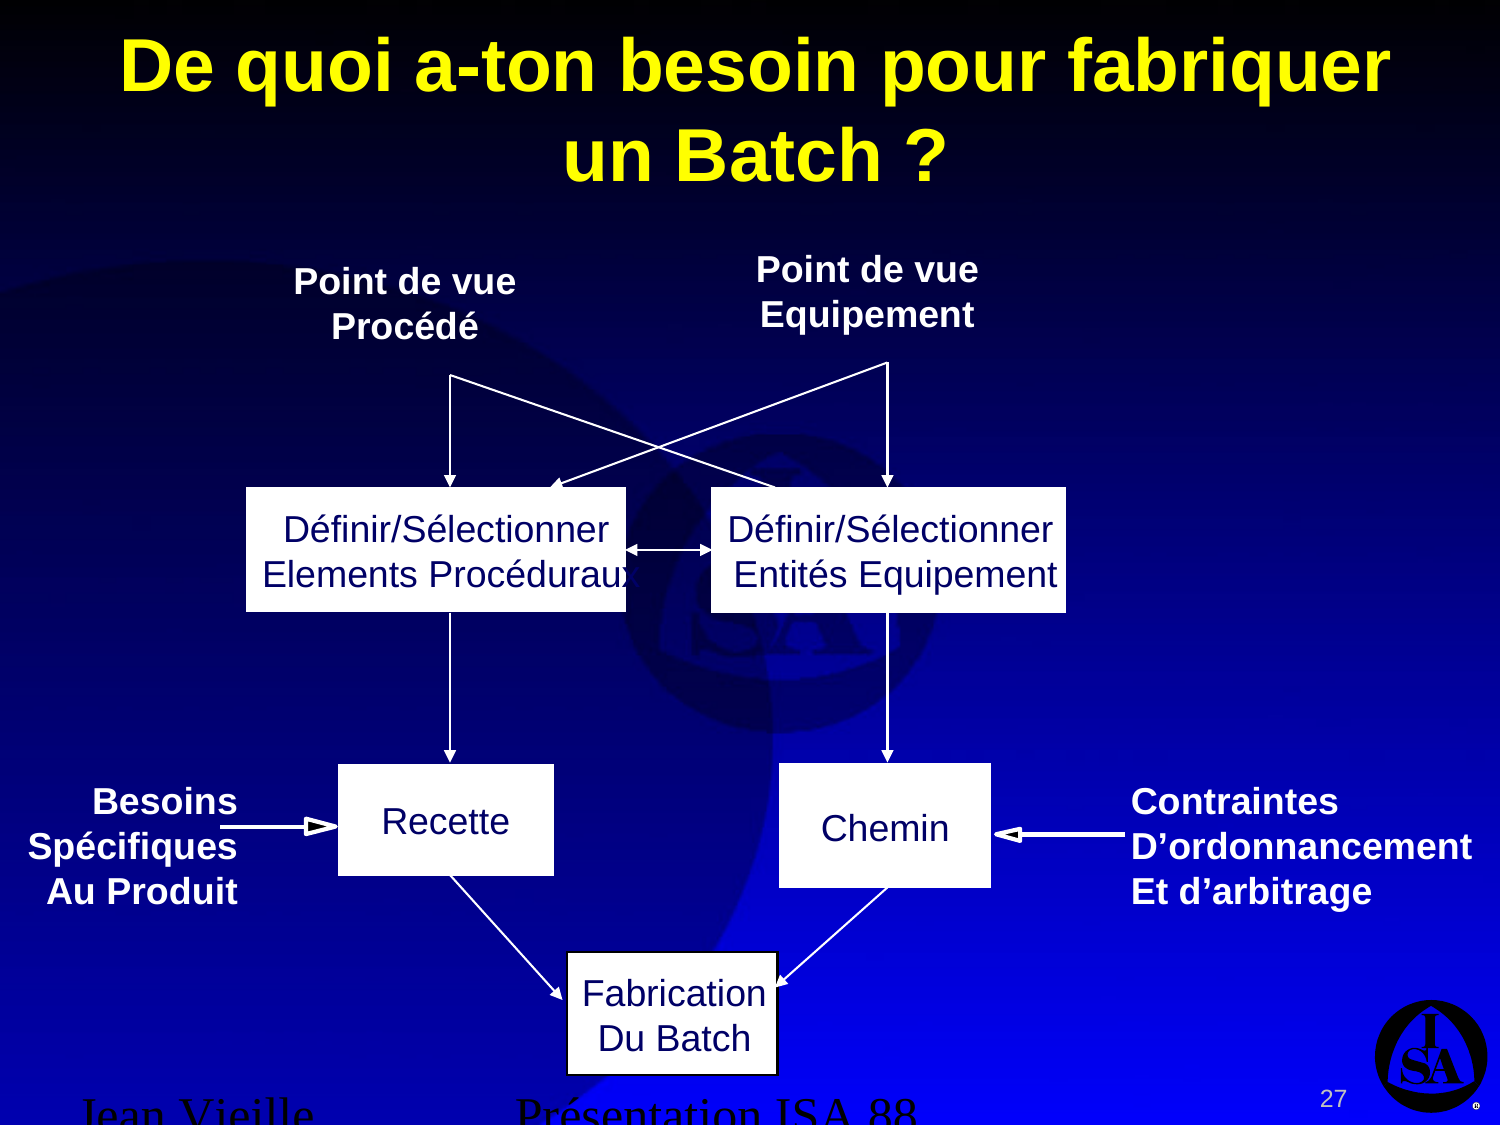

# De quoi a-ton besoin pour fabriquer un Batch ?
Point de vue
Equipement
Point de vue
Procédé
Définir/Sélectionner
Elements Procéduraux
Définir/Sélectionner
Entités Equipement
Recette
Chemin
Besoins
Spécifiques
Au Produit
Contraintes
D’ordonnancement
Et d’arbitrage
Fabrication
Du Batch